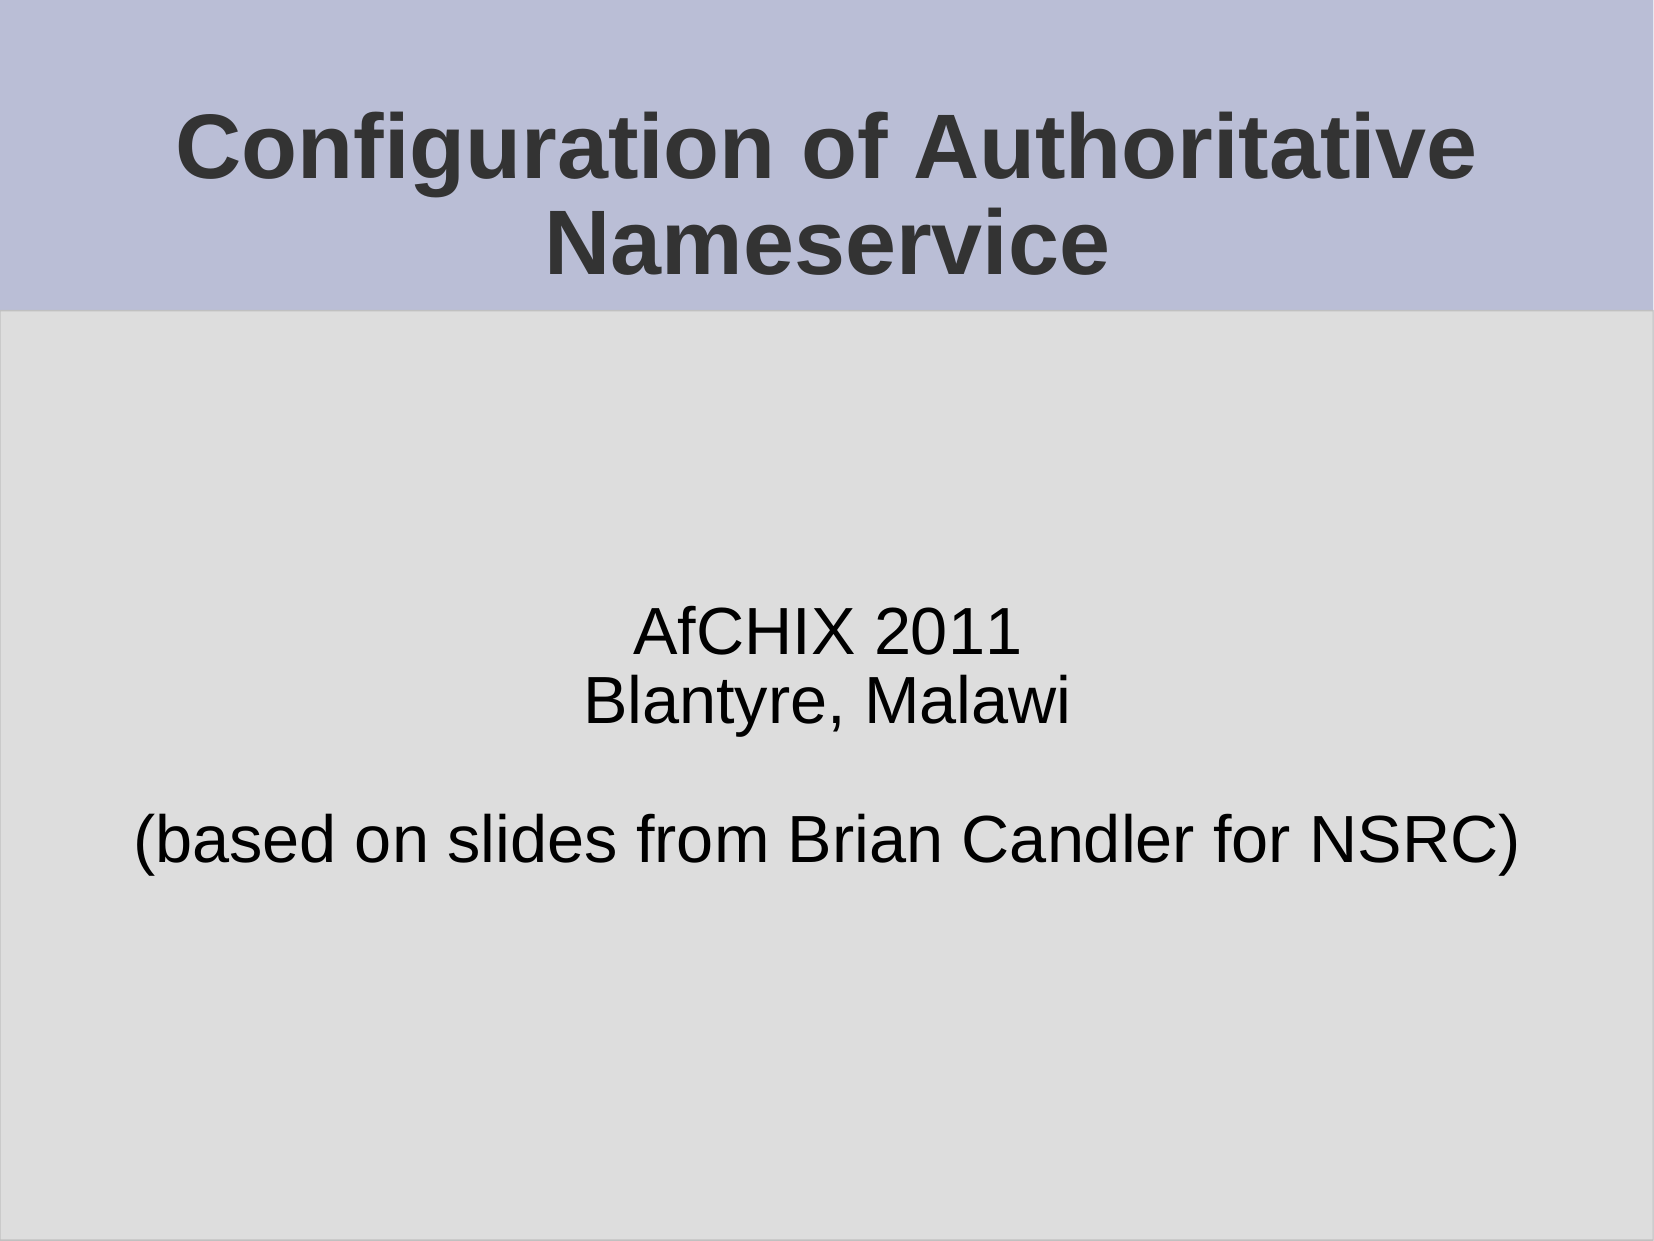

# Configuration of Authoritative Nameservice
AfCHIX 2011
Blantyre, Malawi
(based on slides from Brian Candler for NSRC)